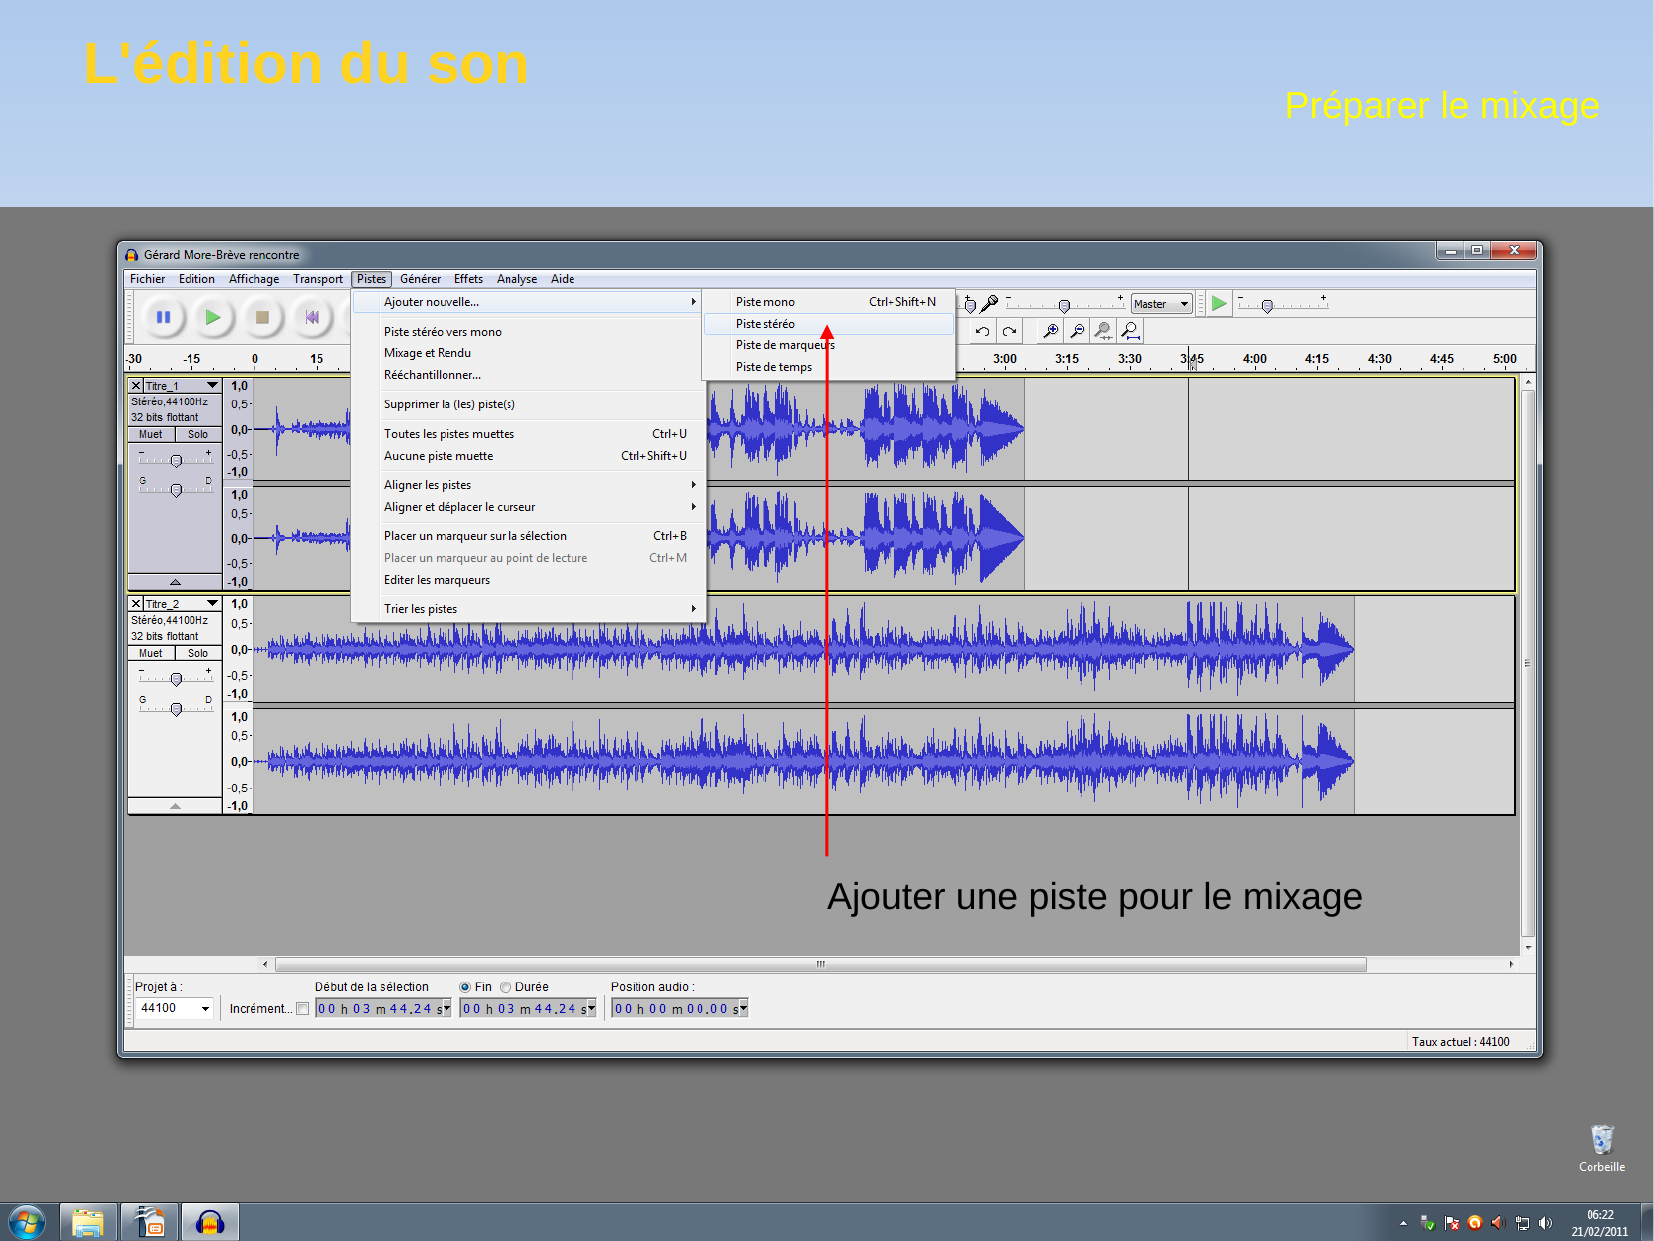

L'édition du son
 Préparer le mixage
#
Ajouter une piste pour le mixage